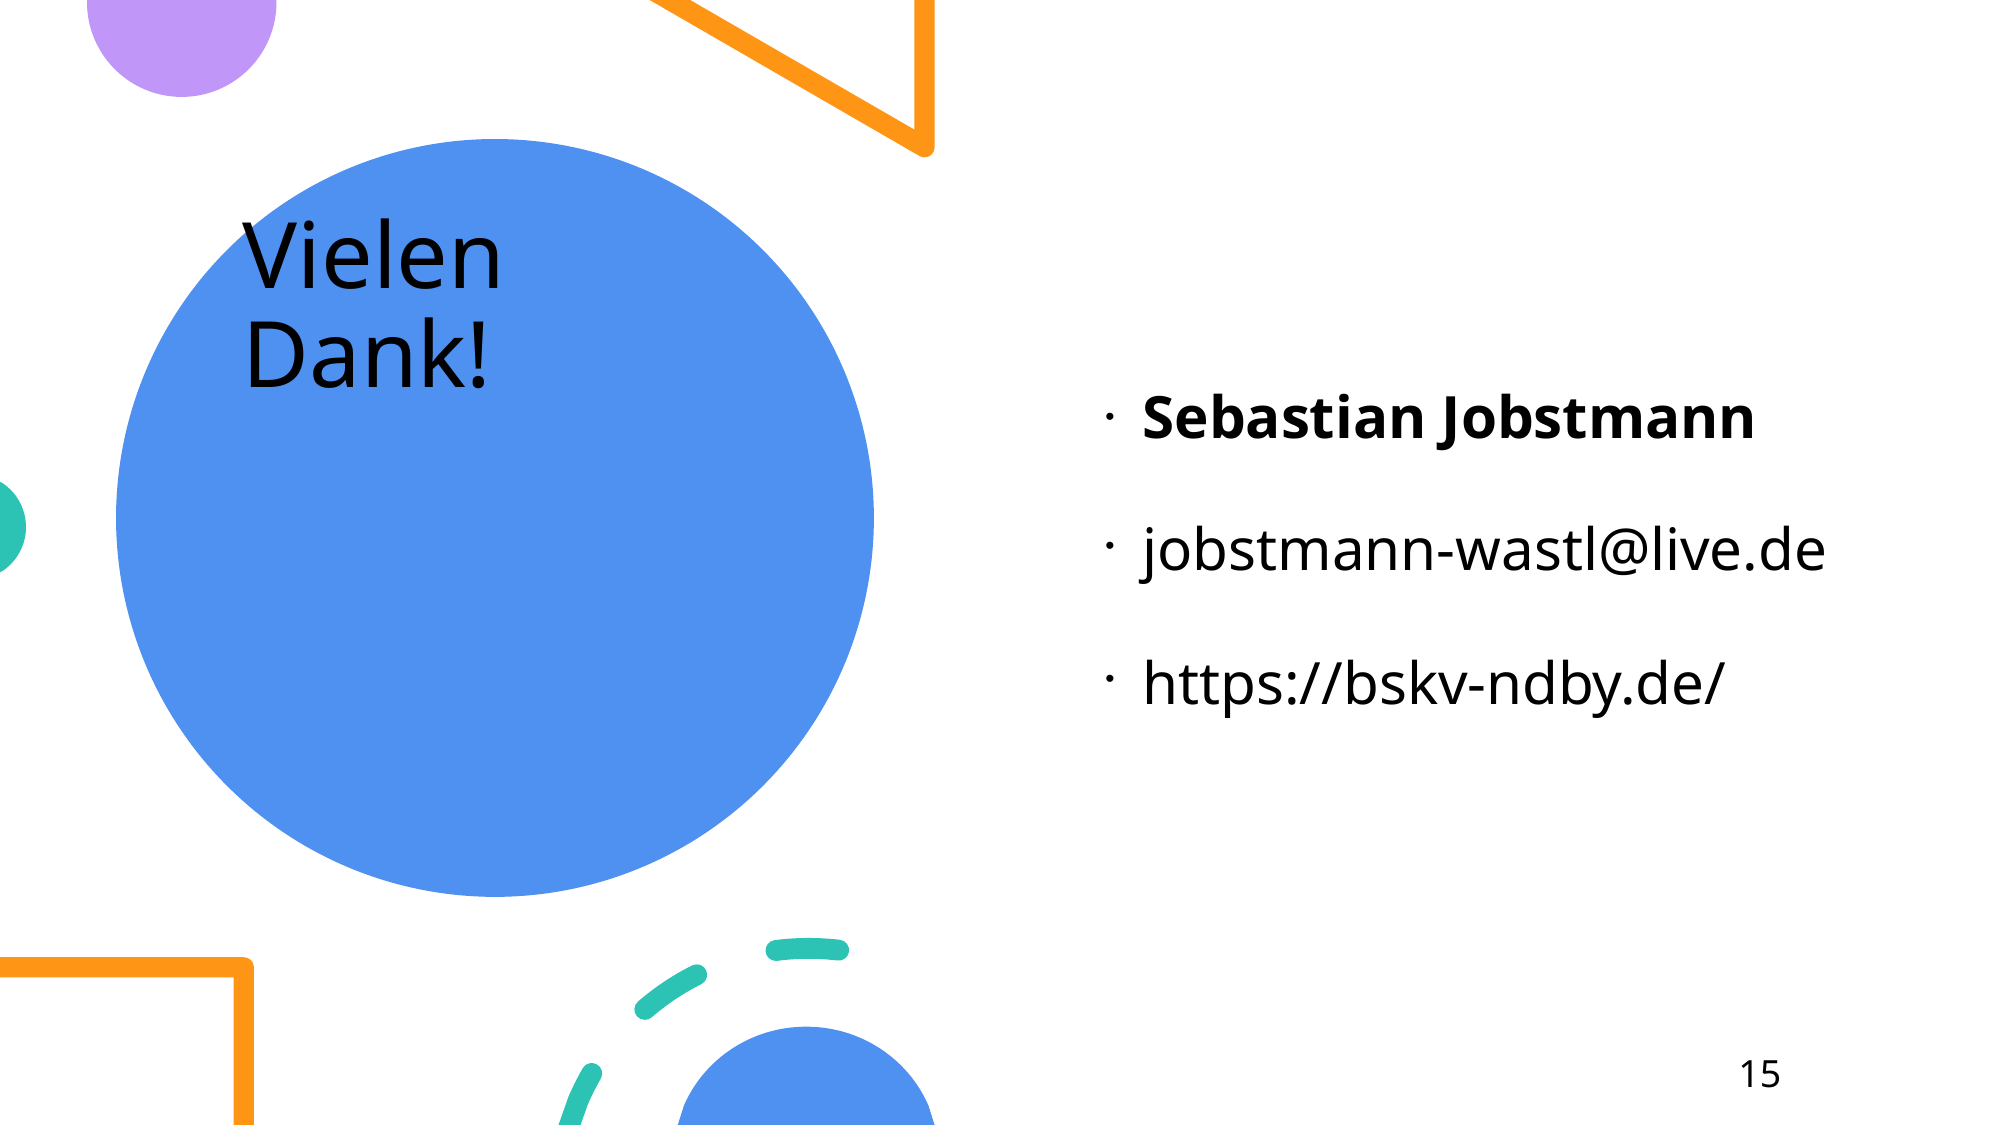

# Vielen Dank!
Sebastian Jobstmann
jobstmann-wastl@live.de
https://bskv-ndby.de/